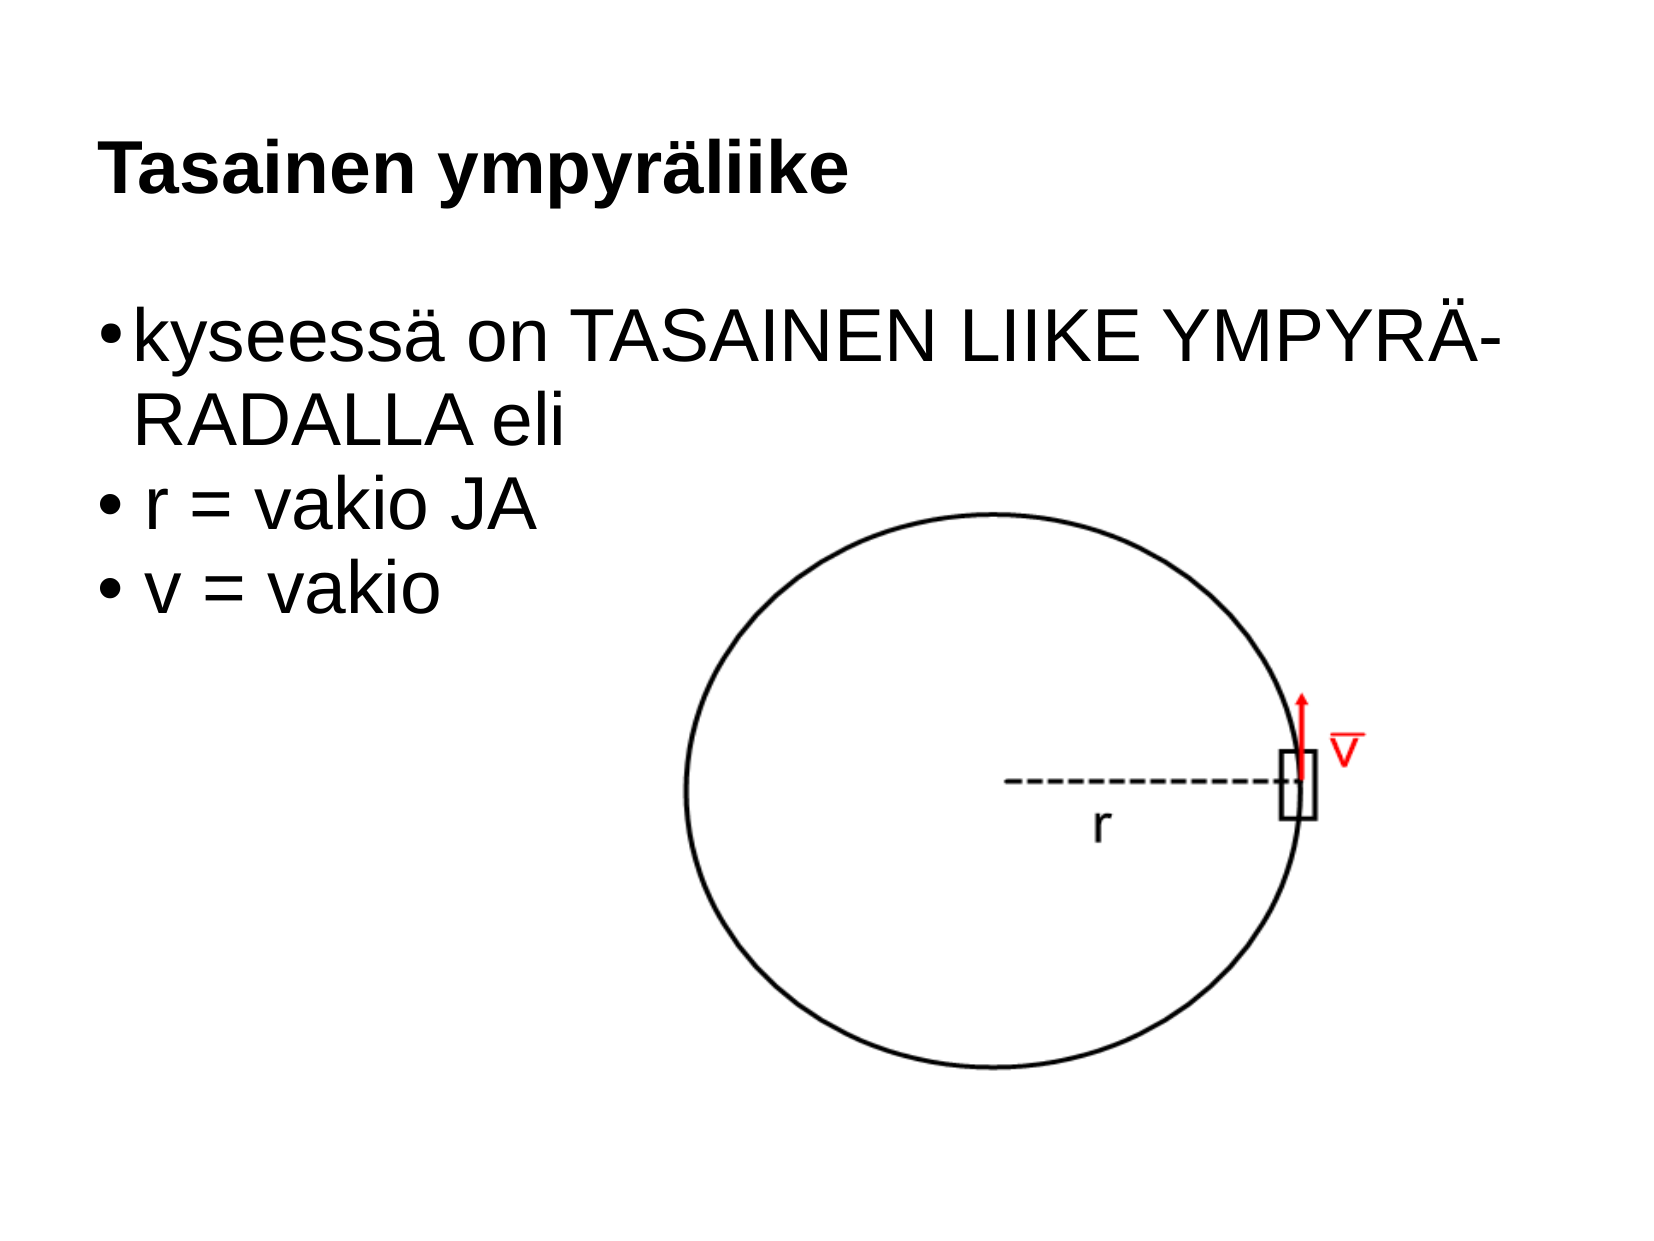

Tasainen ympyräliike
kyseessä on TASAINEN LIIKE YMPYRÄ-RADALLA eli
• r = vakio JA
• v = vakio